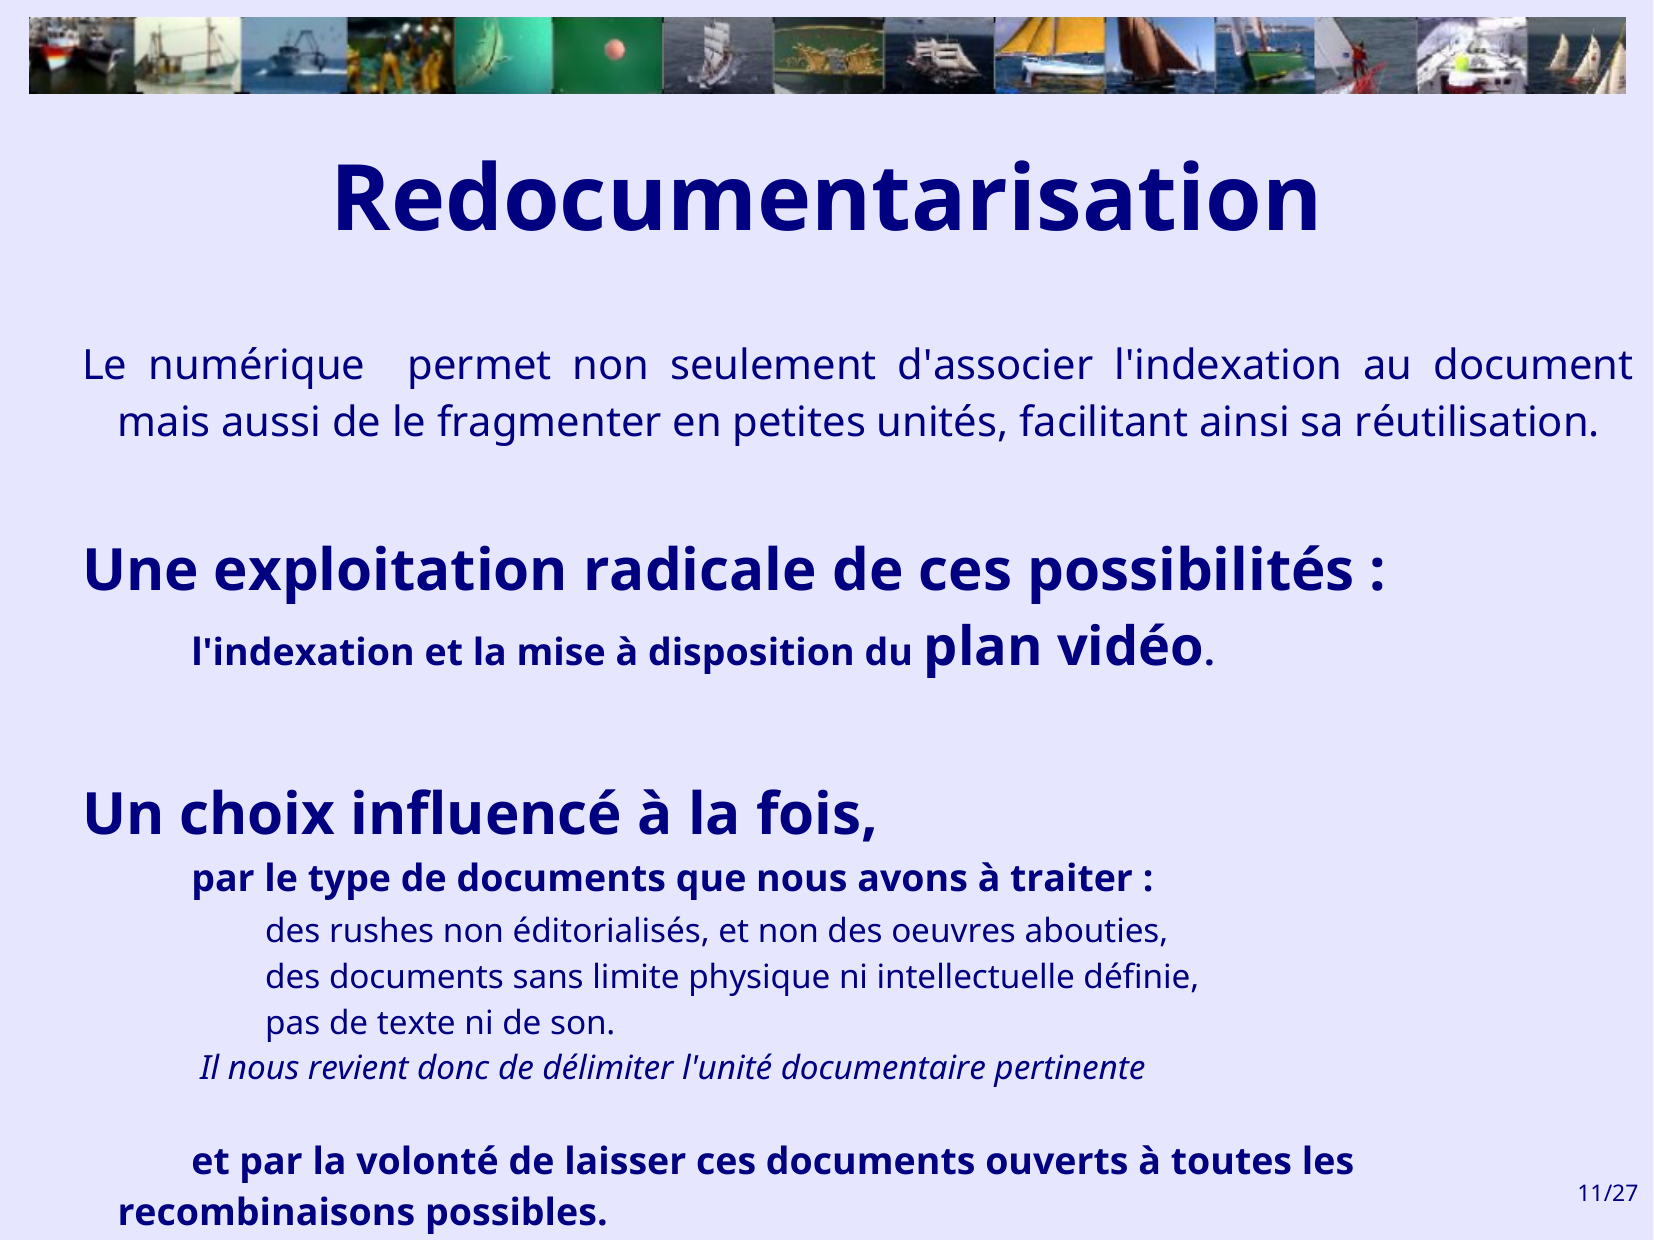

# Redocumentarisation
Le numérique permet non seulement d'associer l'indexation au document mais aussi de le fragmenter en petites unités, facilitant ainsi sa réutilisation.
Une exploitation radicale de ces possibilités :
	l'indexation et la mise à disposition du plan vidéo.
Un choix influencé à la fois,
	par le type de documents que nous avons à traiter : 			des rushes non éditorialisés, et non des oeuvres abouties,
		des documents sans limite physique ni intellectuelle définie,
		pas de texte ni de son.
	 Il nous revient donc de délimiter l'unité documentaire pertinente
	et par la volonté de laisser ces documents ouverts à toutes les 			 recombinaisons possibles.